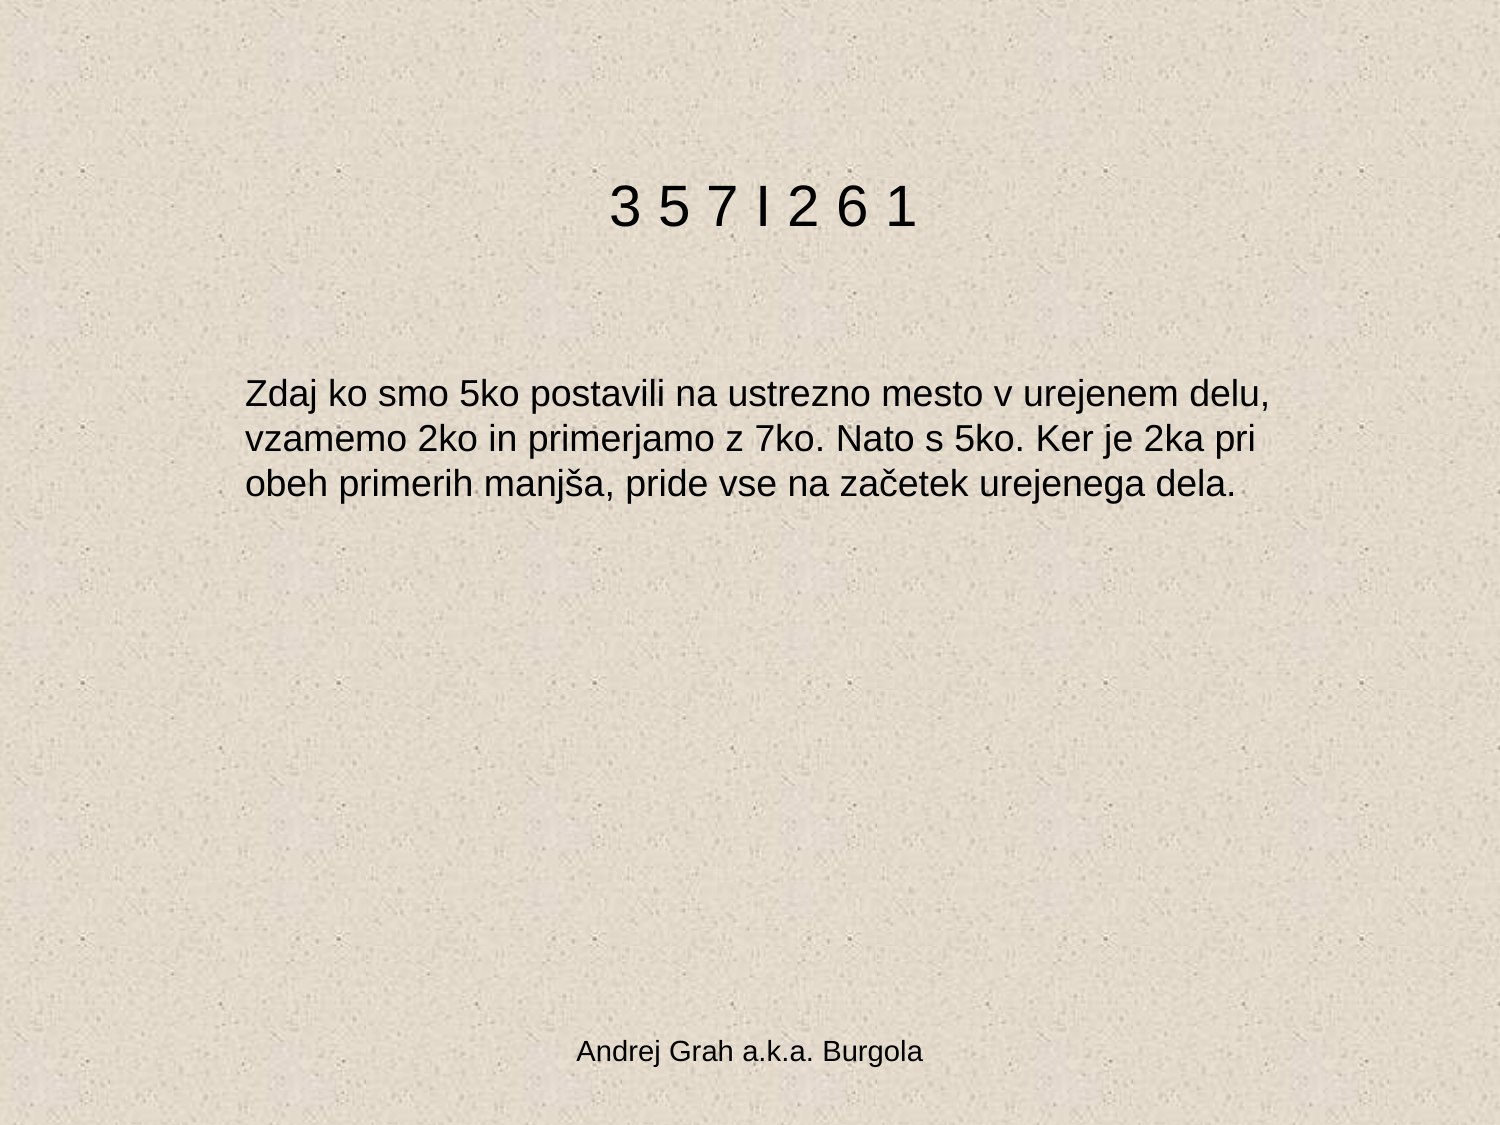

3 5 7 I 2 6 1
Zdaj ko smo 5ko postavili na ustrezno mesto v urejenem delu, vzamemo 2ko in primerjamo z 7ko. Nato s 5ko. Ker je 2ka pri obeh primerih manjša, pride vse na začetek urejenega dela.
Andrej Grah a.k.a. Burgola